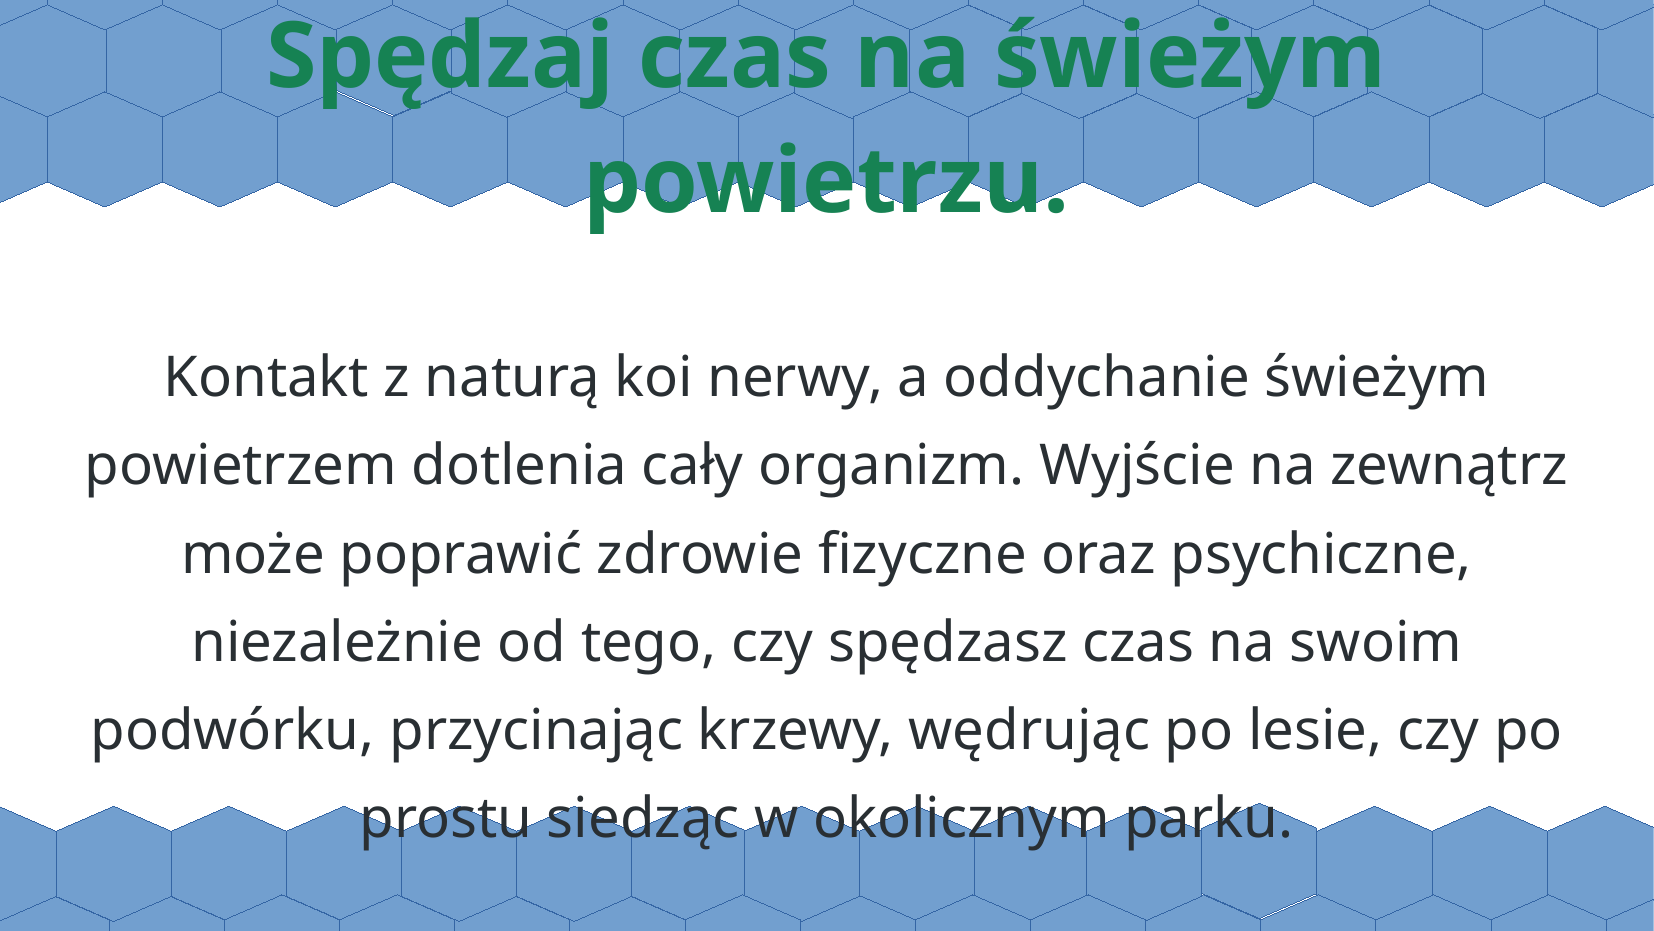

# Spędzaj czas na świeżym powietrzu.
Kontakt z naturą koi nerwy, a oddychanie świeżym powietrzem dotlenia cały organizm. Wyjście na zewnątrz może poprawić zdrowie fizyczne oraz psychiczne, niezależnie od tego, czy spędzasz czas na swoim podwórku, przycinając krzewy, wędrując po lesie, czy po prostu siedząc w okolicznym parku.